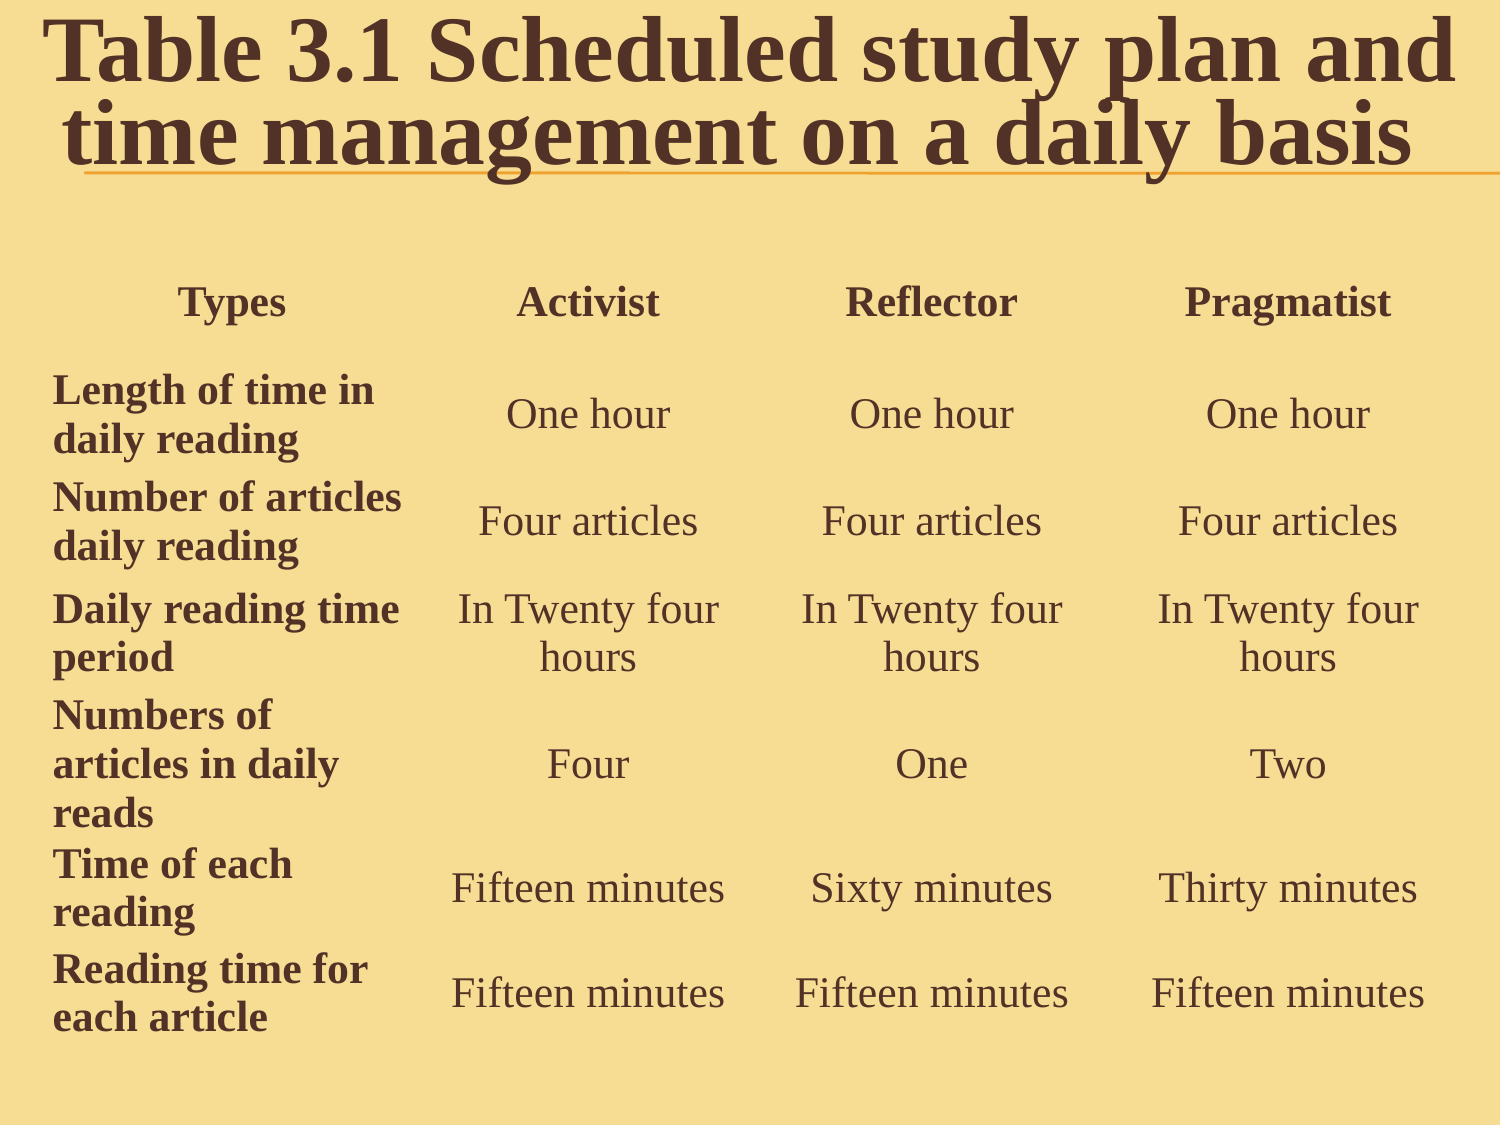

# Table 3.1 Scheduled study plan and time management on a daily basis
| Types | Activist | Reflector | Pragmatist |
| --- | --- | --- | --- |
| Length of time in daily reading | One hour | One hour | One hour |
| Number of articles daily reading | Four articles | Four articles | Four articles |
| Daily reading time period | In Twenty four hours | In Twenty four hours | In Twenty four hours |
| Numbers of articles in daily reads | Four | One | Two |
| Time of each reading | Fifteen minutes | Sixty minutes | Thirty minutes |
| Reading time for each article | Fifteen minutes | Fifteen minutes | Fifteen minutes |